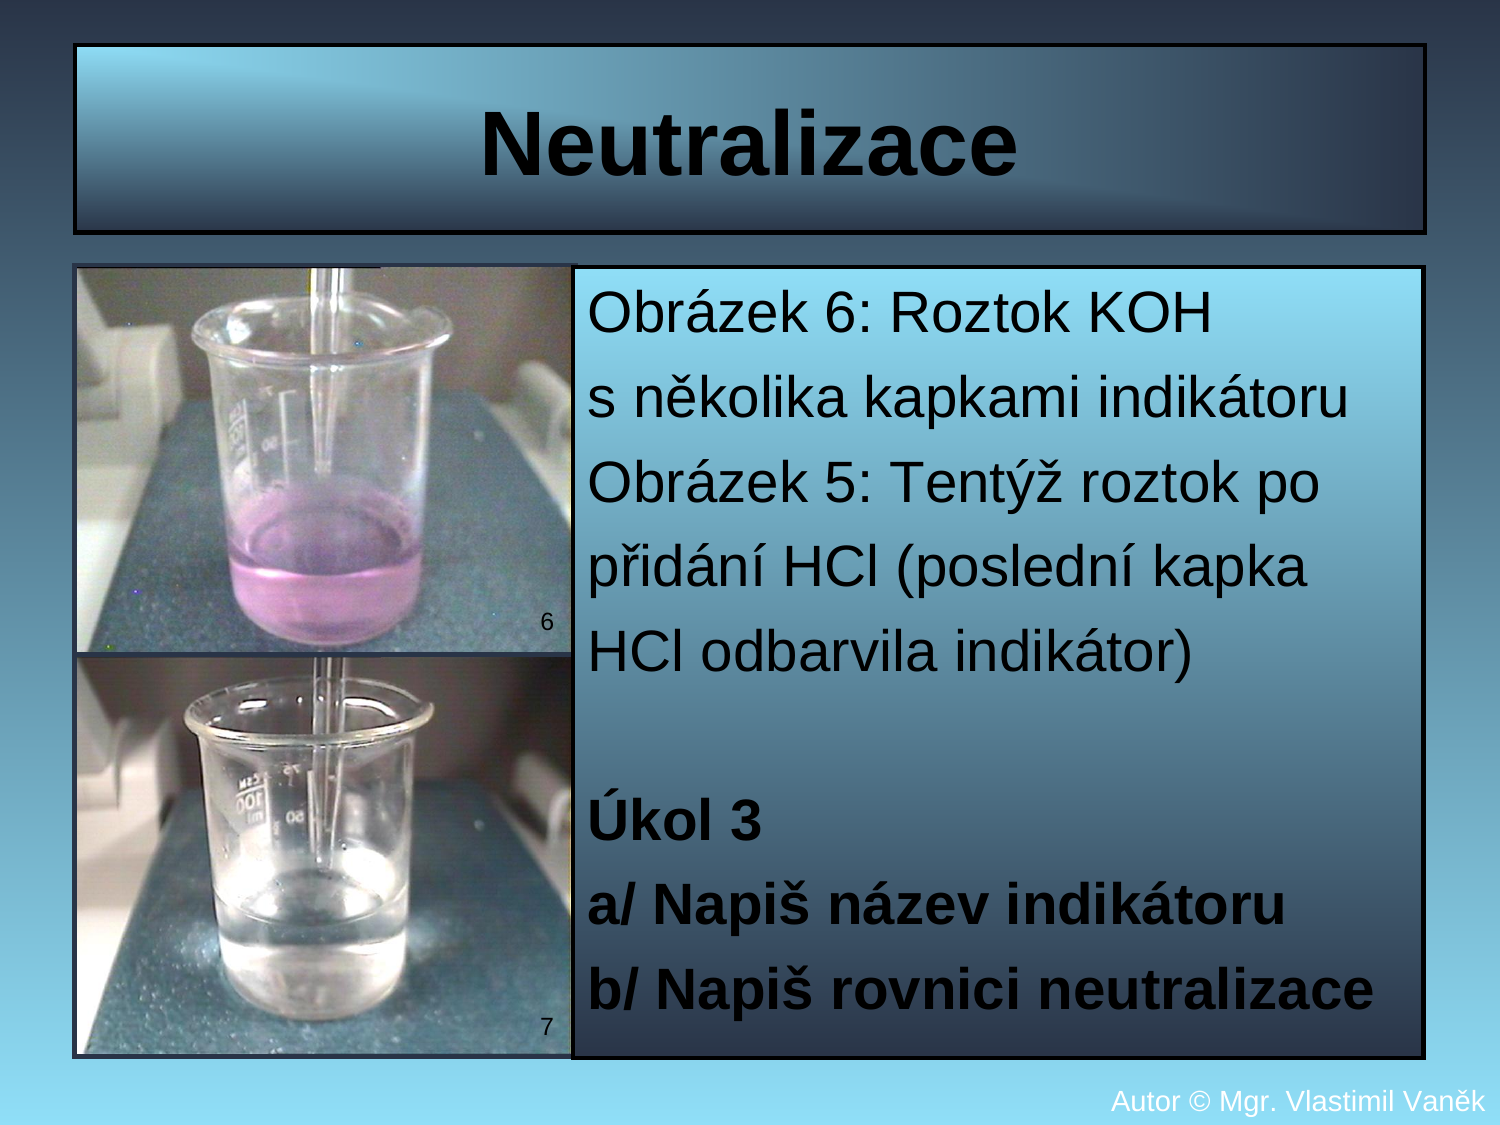

# Neutralizace
Obrázek 6: Roztok KOH
s několika kapkami indikátoru
Obrázek 5: Tentýž roztok po
přidání HCl (poslední kapka
HCl odbarvila indikátor)
Úkol 3
a/ Napiš název indikátoru
b/ Napiš rovnici neutralizace
6
7
Autor © Mgr. Vlastimil Vaněk